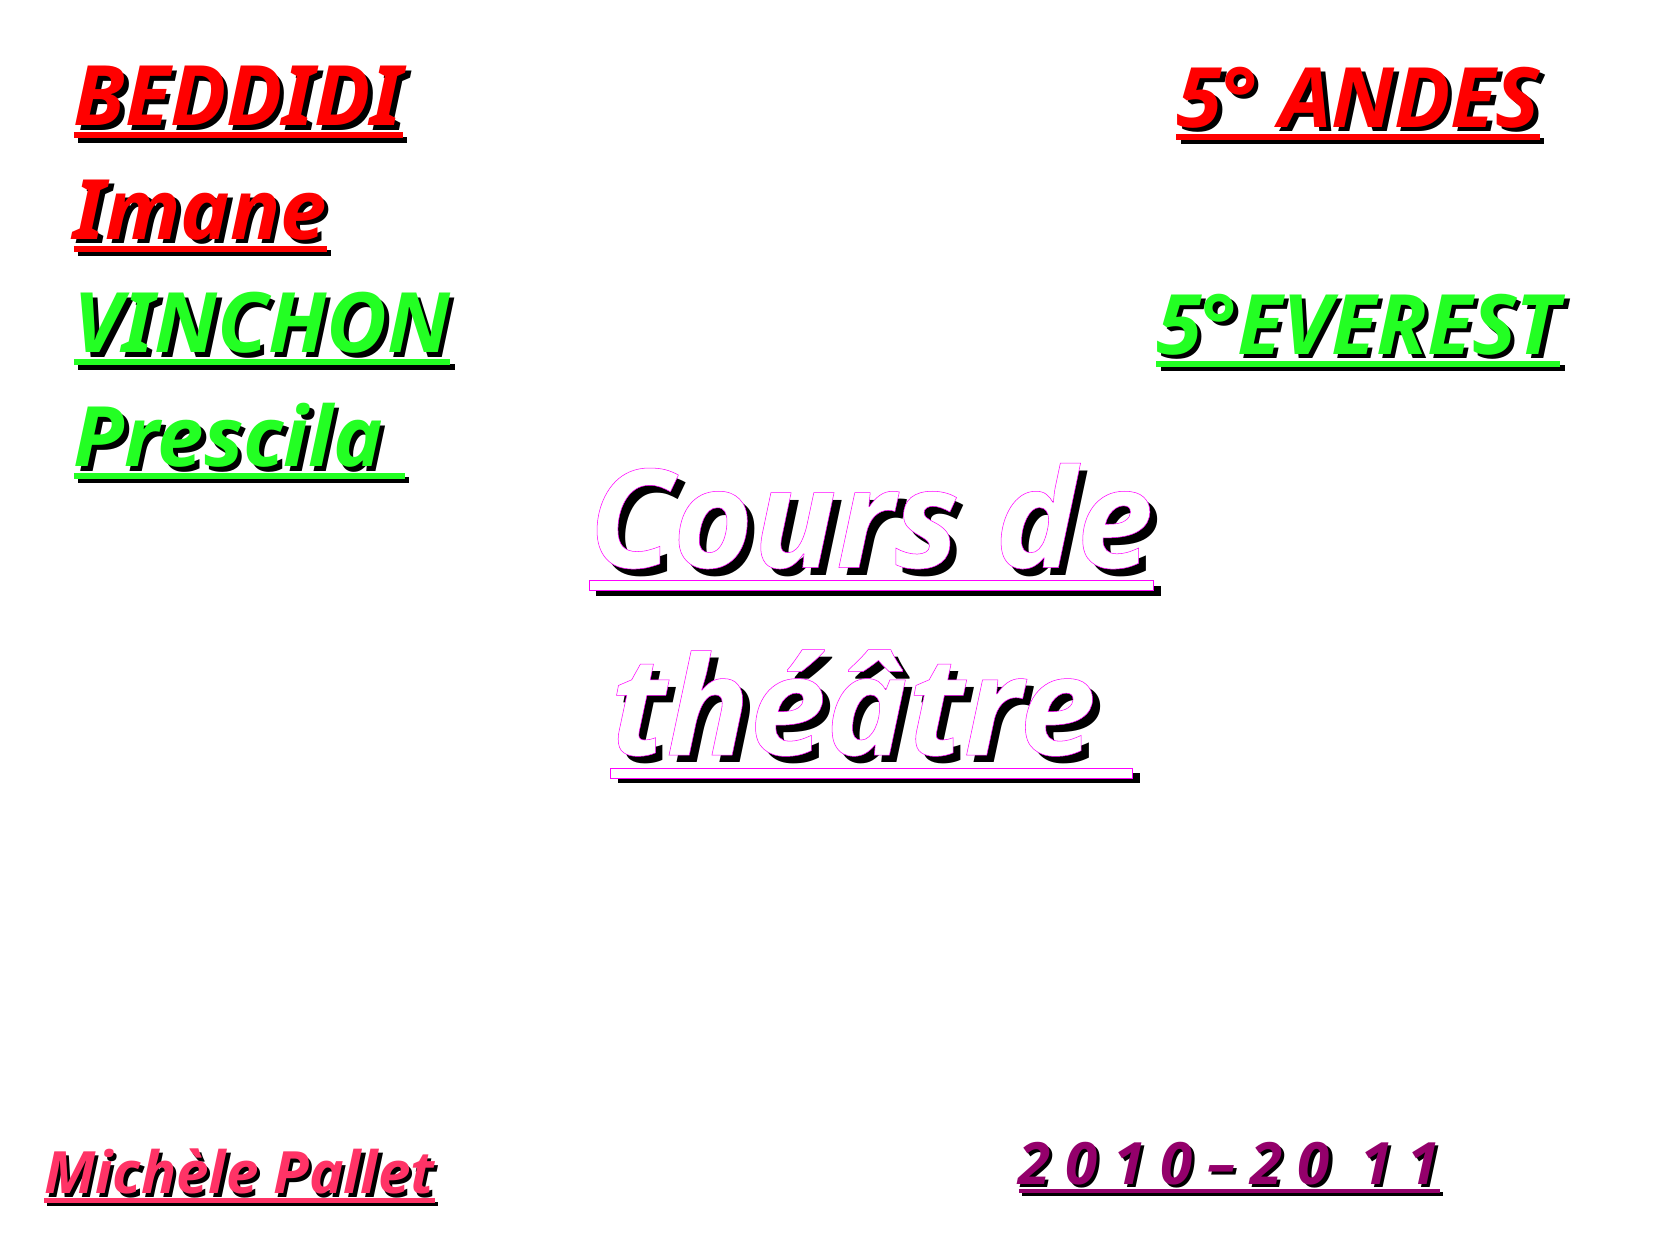

BEDDIDI Imane
VINCHON
Prescila
5° ANDES
5°EVEREST
Cours de théâtre
2 0 1 0 – 2 0 1 1
Michèle Pallet